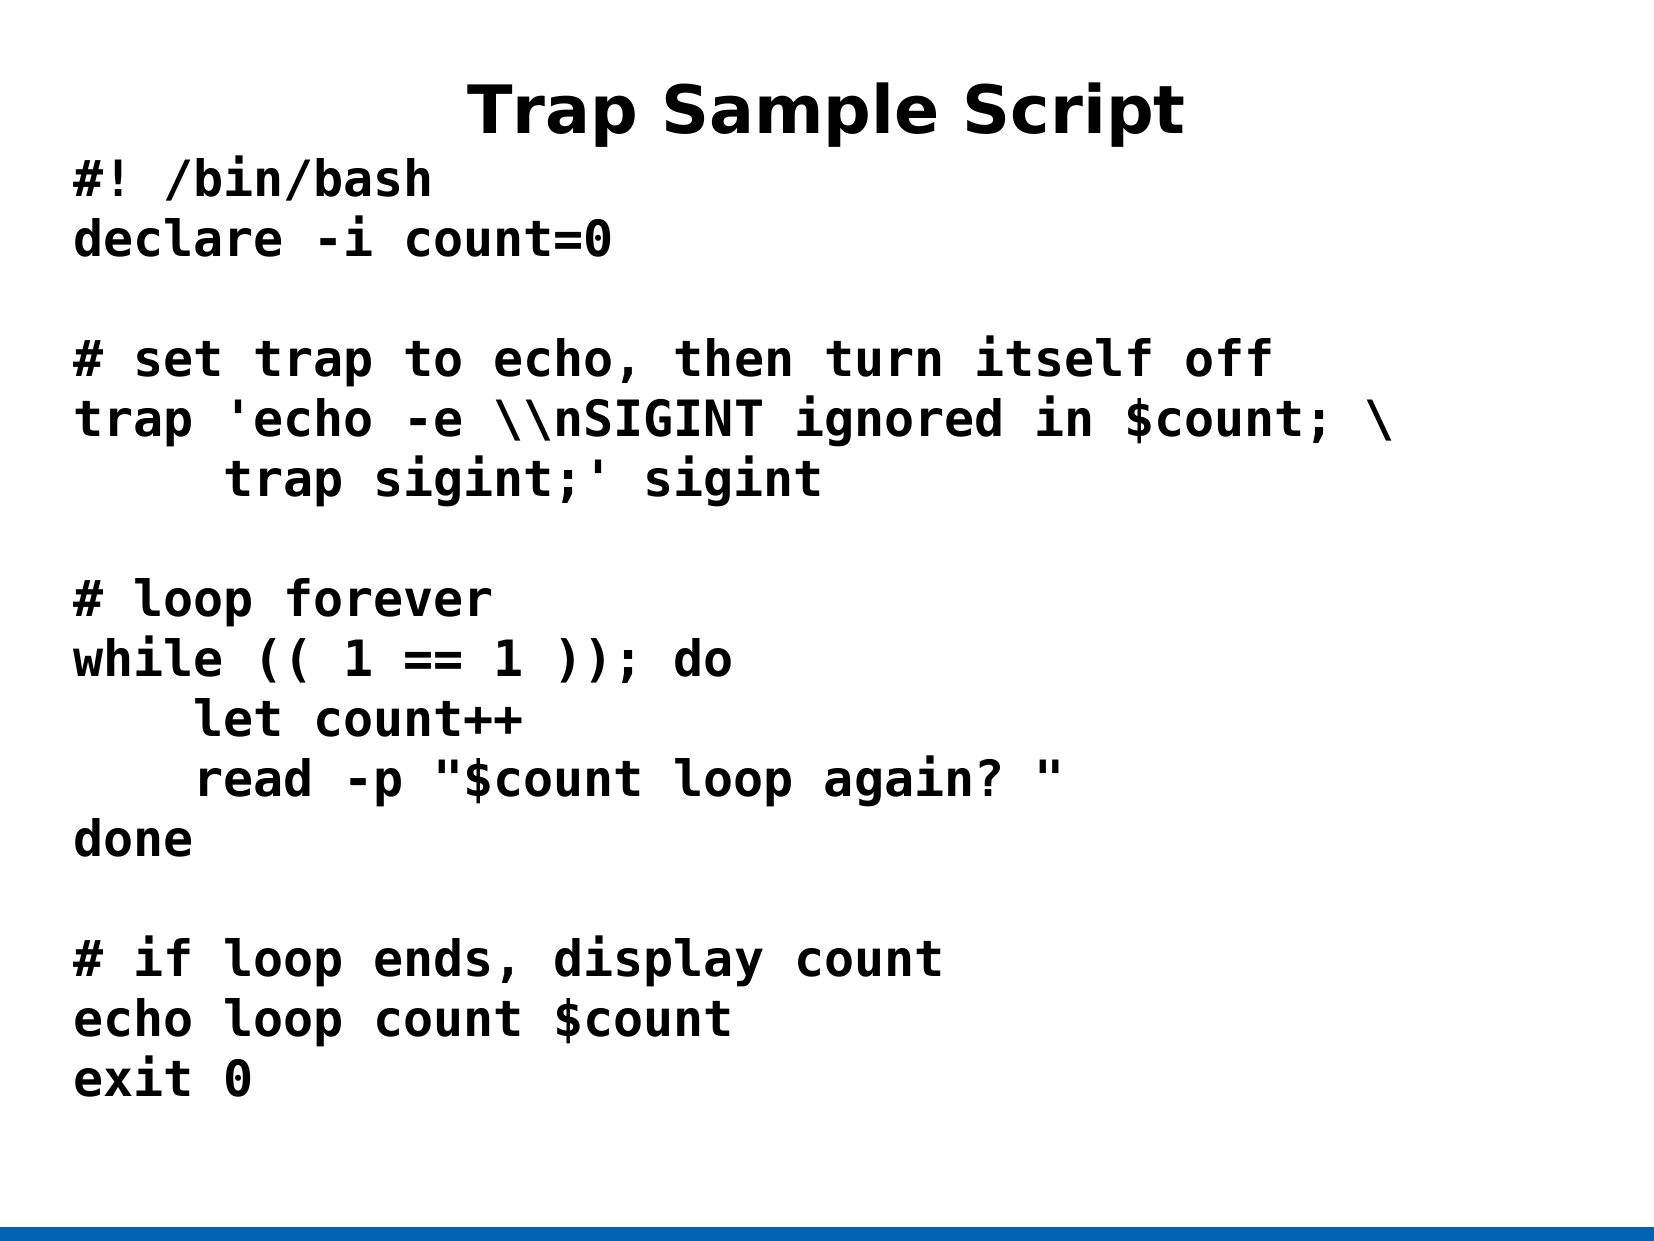

Trap Sample Script
#! /bin/bash
declare -i count=0
# set trap to echo, then turn itself off
trap 'echo -e \\nSIGINT ignored in $count; \
 trap sigint;' sigint
# loop forever
while (( 1 == 1 )); do
 let count++
 read -p "$count loop again? "
done
# if loop ends, display count
echo loop count $count
exit 0